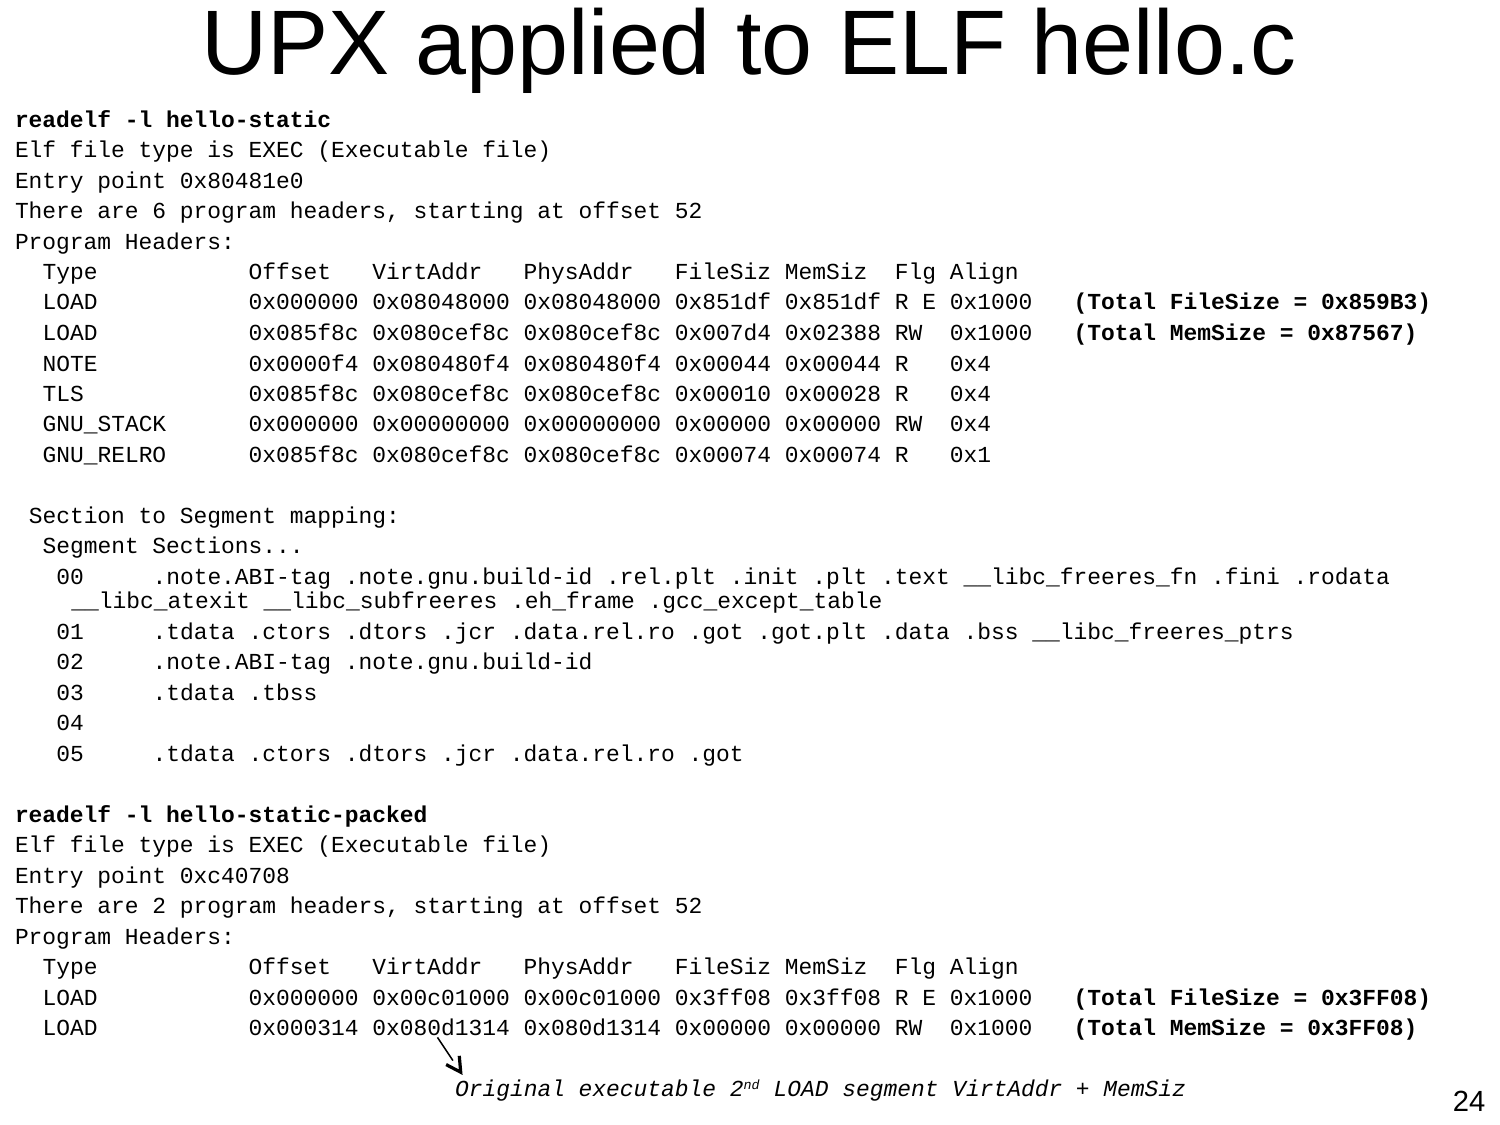

# UPX applied to ELF hello.c
readelf -l hello-static
Elf file type is EXEC (Executable file)
Entry point 0x80481e0
There are 6 program headers, starting at offset 52
Program Headers:
 Type Offset VirtAddr PhysAddr FileSiz MemSiz Flg Align
 LOAD 0x000000 0x08048000 0x08048000 0x851df 0x851df R E 0x1000 (Total FileSize = 0x859B3)
 LOAD 0x085f8c 0x080cef8c 0x080cef8c 0x007d4 0x02388 RW 0x1000 (Total MemSize = 0x87567)
 NOTE 0x0000f4 0x080480f4 0x080480f4 0x00044 0x00044 R 0x4
 TLS 0x085f8c 0x080cef8c 0x080cef8c 0x00010 0x00028 R 0x4
 GNU_STACK 0x000000 0x00000000 0x00000000 0x00000 0x00000 RW 0x4
 GNU_RELRO 0x085f8c 0x080cef8c 0x080cef8c 0x00074 0x00074 R 0x1
 Section to Segment mapping:
 Segment Sections...
 00 .note.ABI-tag .note.gnu.build-id .rel.plt .init .plt .text __libc_freeres_fn .fini .rodata __libc_atexit __libc_subfreeres .eh_frame .gcc_except_table
 01 .tdata .ctors .dtors .jcr .data.rel.ro .got .got.plt .data .bss __libc_freeres_ptrs
 02 .note.ABI-tag .note.gnu.build-id
 03 .tdata .tbss
 04
 05 .tdata .ctors .dtors .jcr .data.rel.ro .got
readelf -l hello-static-packed
Elf file type is EXEC (Executable file)
Entry point 0xc40708
There are 2 program headers, starting at offset 52
Program Headers:
 Type Offset VirtAddr PhysAddr FileSiz MemSiz Flg Align
 LOAD 0x000000 0x00c01000 0x00c01000 0x3ff08 0x3ff08 R E 0x1000 (Total FileSize = 0x3FF08)
 LOAD 0x000314 0x080d1314 0x080d1314 0x00000 0x00000 RW 0x1000 (Total MemSize = 0x3FF08)
 Original executable 2nd LOAD segment VirtAddr + MemSiz